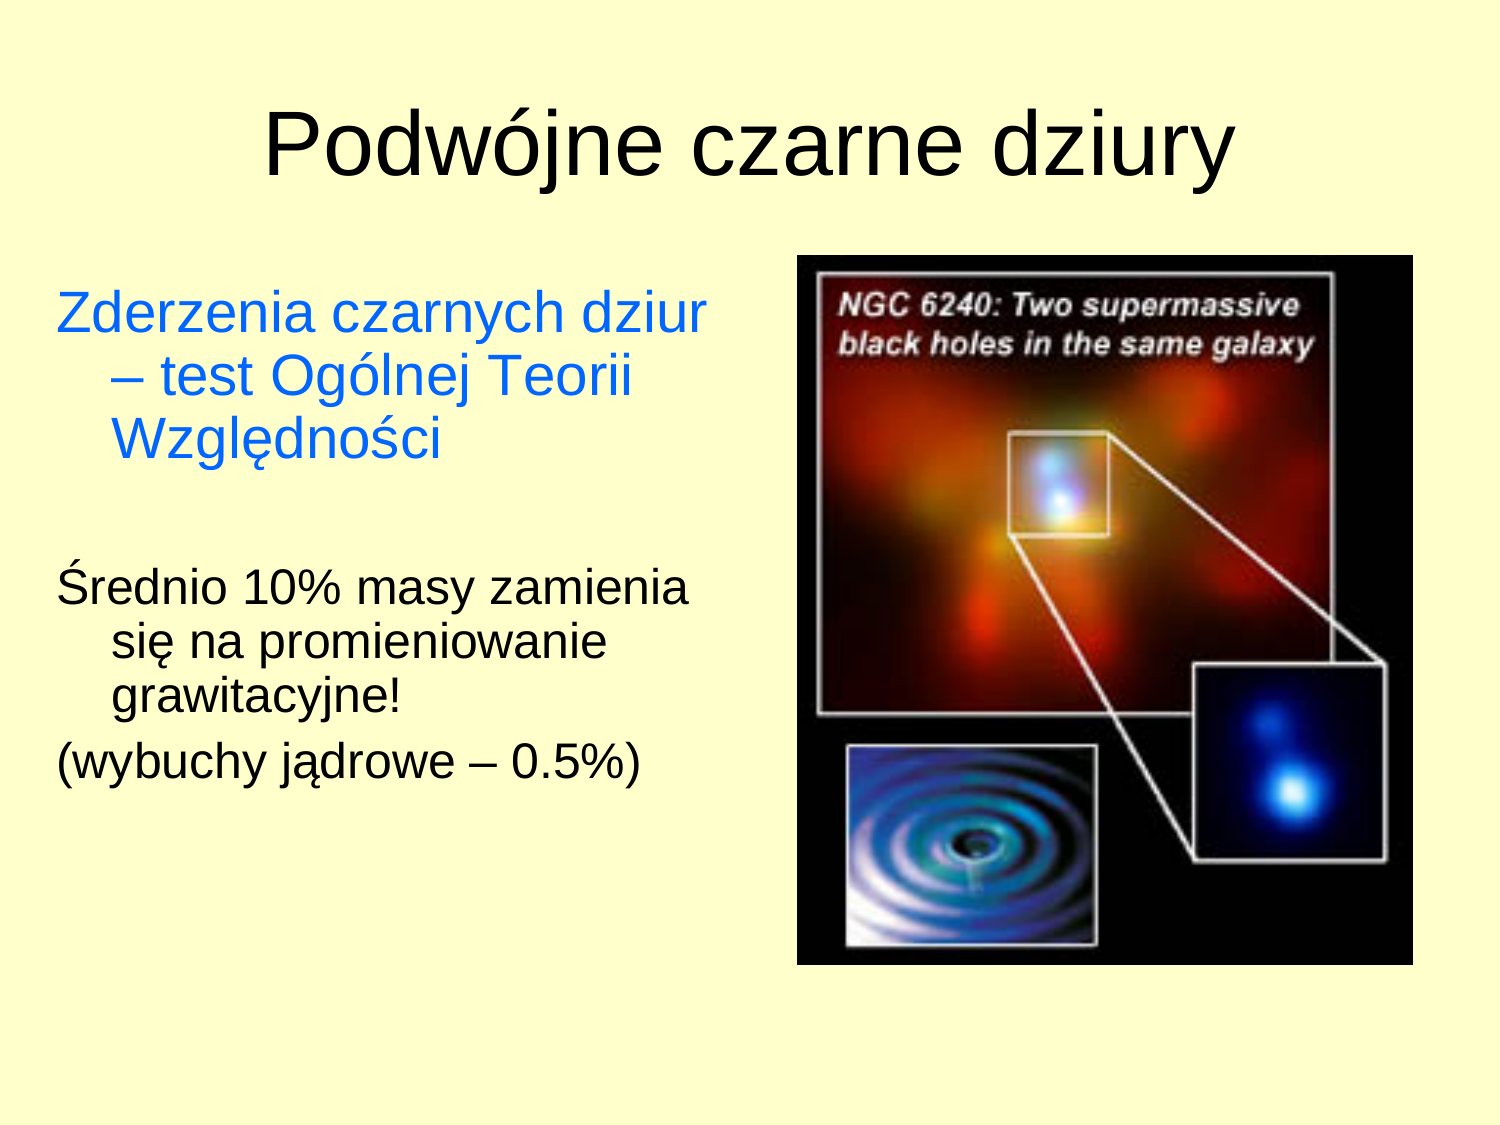

# Podwójne czarne dziury
Zderzenia czarnych dziur – test Ogólnej Teorii Względności
Średnio 10% masy zamienia się na promieniowanie grawitacyjne!
(wybuchy jądrowe – 0.5%)